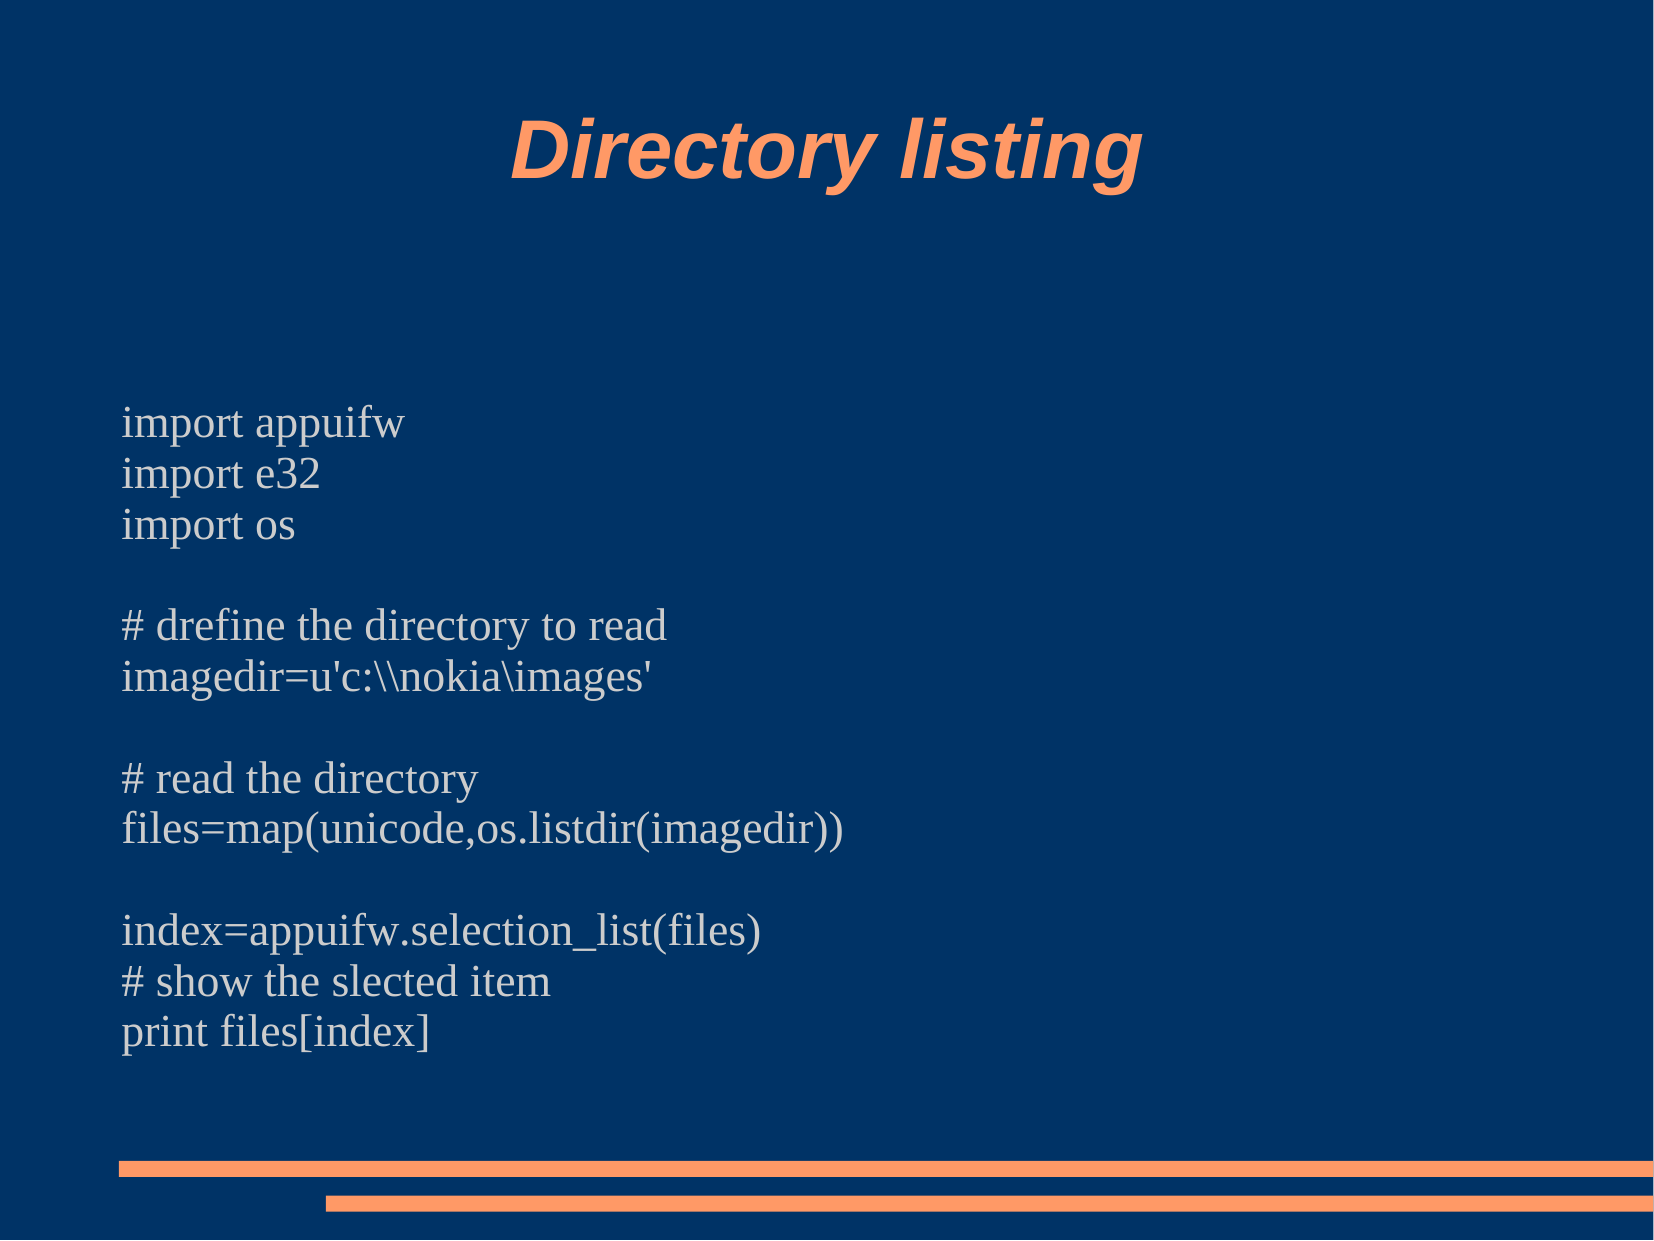

# Directory listing
import appuifw
import e32
import os
# drefine the directory to read
imagedir=u'c:\\nokia\images'
# read the directory
files=map(unicode,os.listdir(imagedir))
index=appuifw.selection_list(files)
# show the slected item
print files[index]